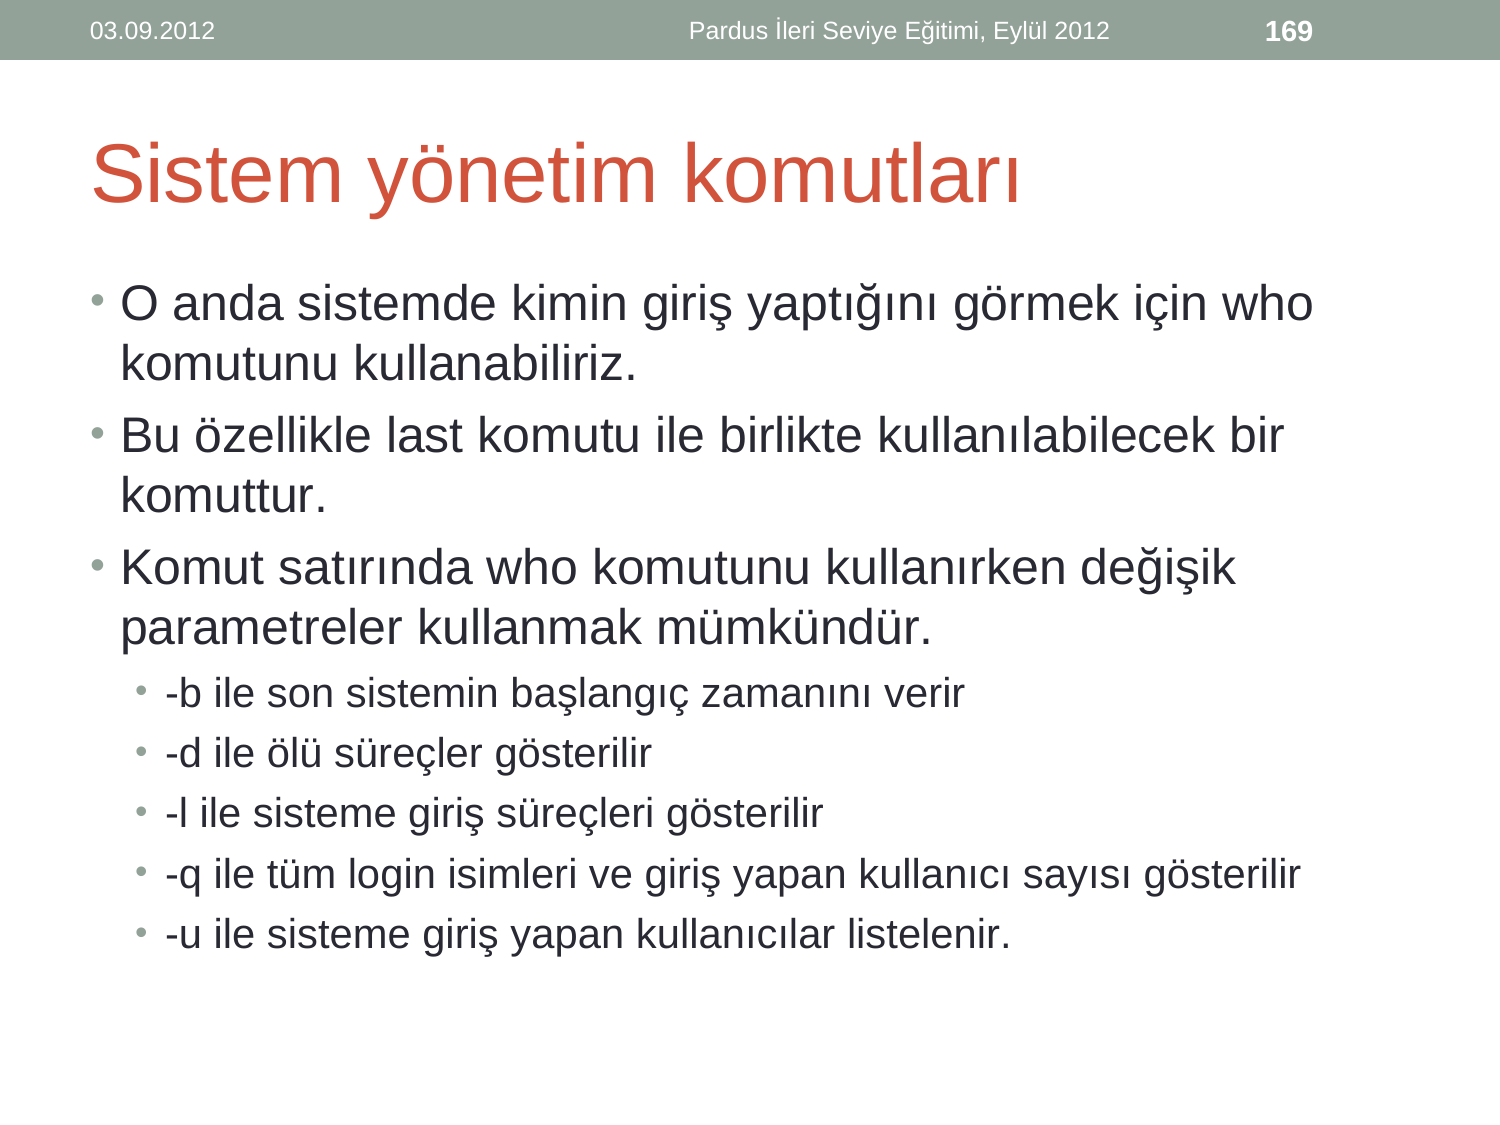

03.09.2012
Pardus İleri Seviye Eğitimi, Eylül 2012
# Sistem yönetim komutları
O anda sistemde kimin giriş yaptığını görmek için who komutunu kullanabiliriz.
Bu özellikle last komutu ile birlikte kullanılabilecek bir komuttur.
Komut satırında who komutunu kullanırken değişik parametreler kullanmak mümkündür.
-b ile son sistemin başlangıç zamanını verir
-d ile ölü süreçler gösterilir
-l ile sisteme giriş süreçleri gösterilir
-q ile tüm login isimleri ve giriş yapan kullanıcı sayısı gösterilir
-u ile sisteme giriş yapan kullanıcılar listelenir.